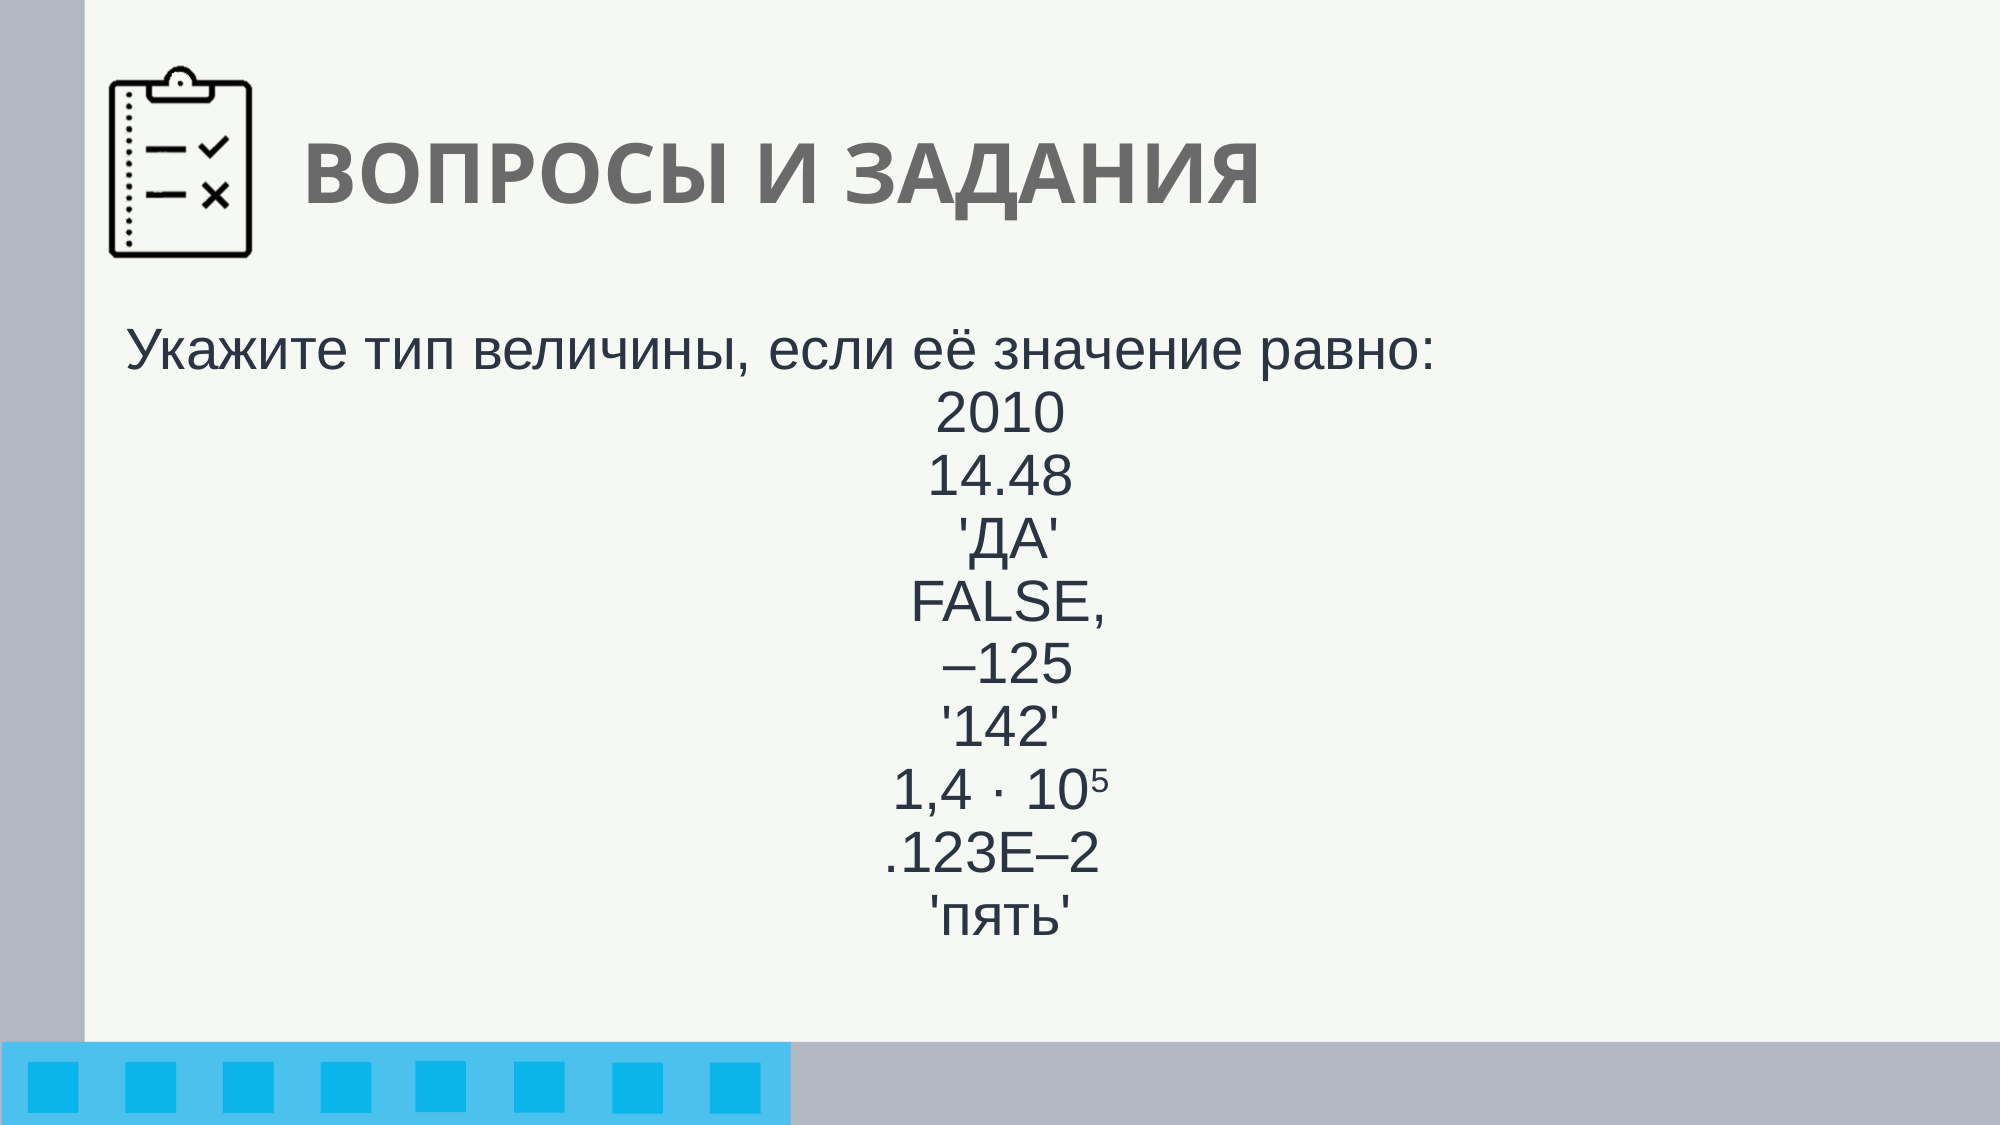

# ВОПРОСЫ И ЗАДАНИЯ
Укажите тип величины, если её значение равно:
 2010
14.48
 'ДА'
 FALSE,
 –125
'142'
1,4 · 105
.123Е–2
'пять'